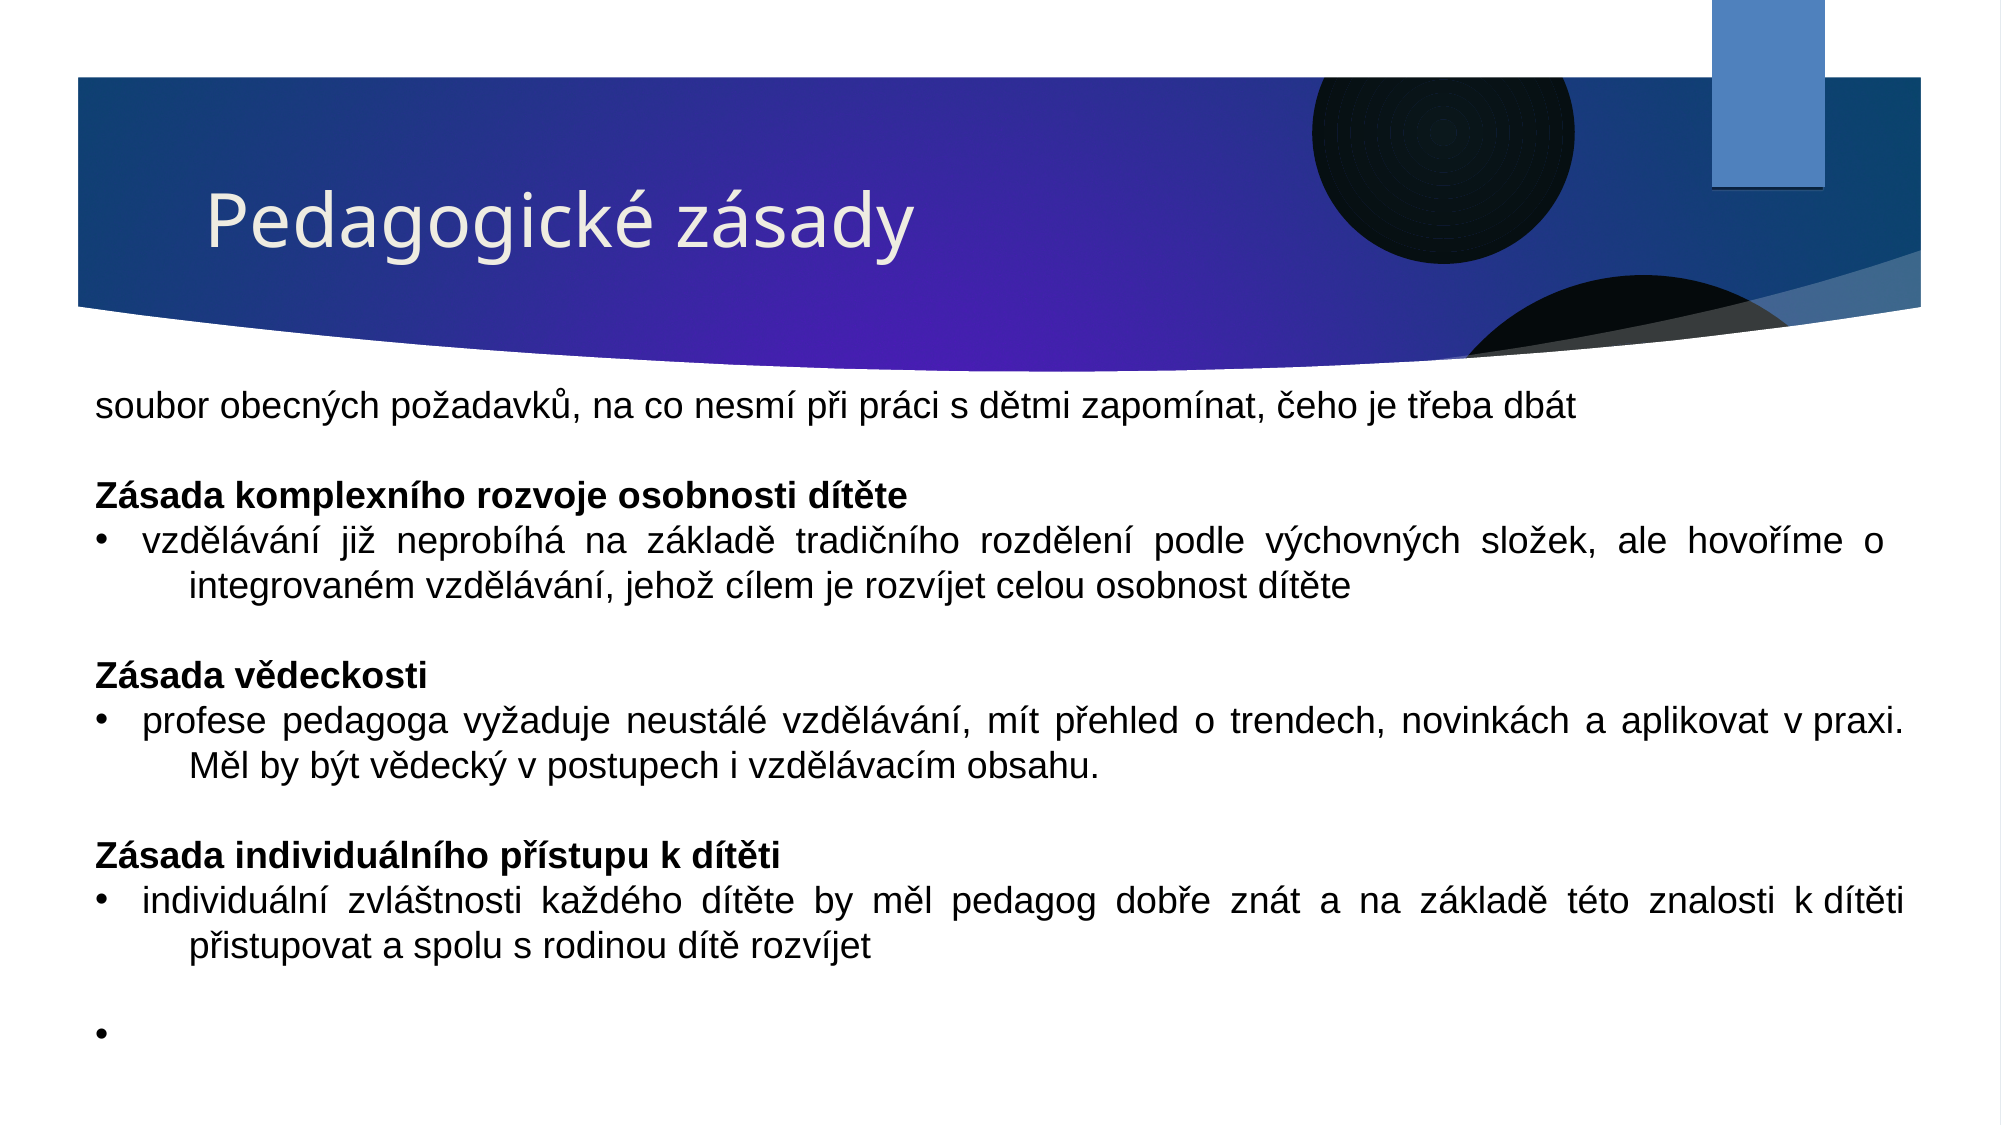

# Pedagogické zásady
soubor obecných požadavků, na co nesmí při práci s dětmi zapomínat, čeho je třeba dbát
Zásada komplexního rozvoje osobnosti dítěte
vzdělávání již neprobíhá na základě tradičního rozdělení podle výchovných složek, ale hovoříme o integrovaném vzdělávání, jehož cílem je rozvíjet celou osobnost dítěte
Zásada vědeckosti
profese pedagoga vyžaduje neustálé vzdělávání, mít přehled o trendech, novinkách a aplikovat v praxi. Měl by být vědecký v postupech i vzdělávacím obsahu.
Zásada individuálního přístupu k dítěti
individuální zvláštnosti každého dítěte by měl pedagog dobře znát a na základě této znalosti k dítěti přistupovat a spolu s rodinou dítě rozvíjet